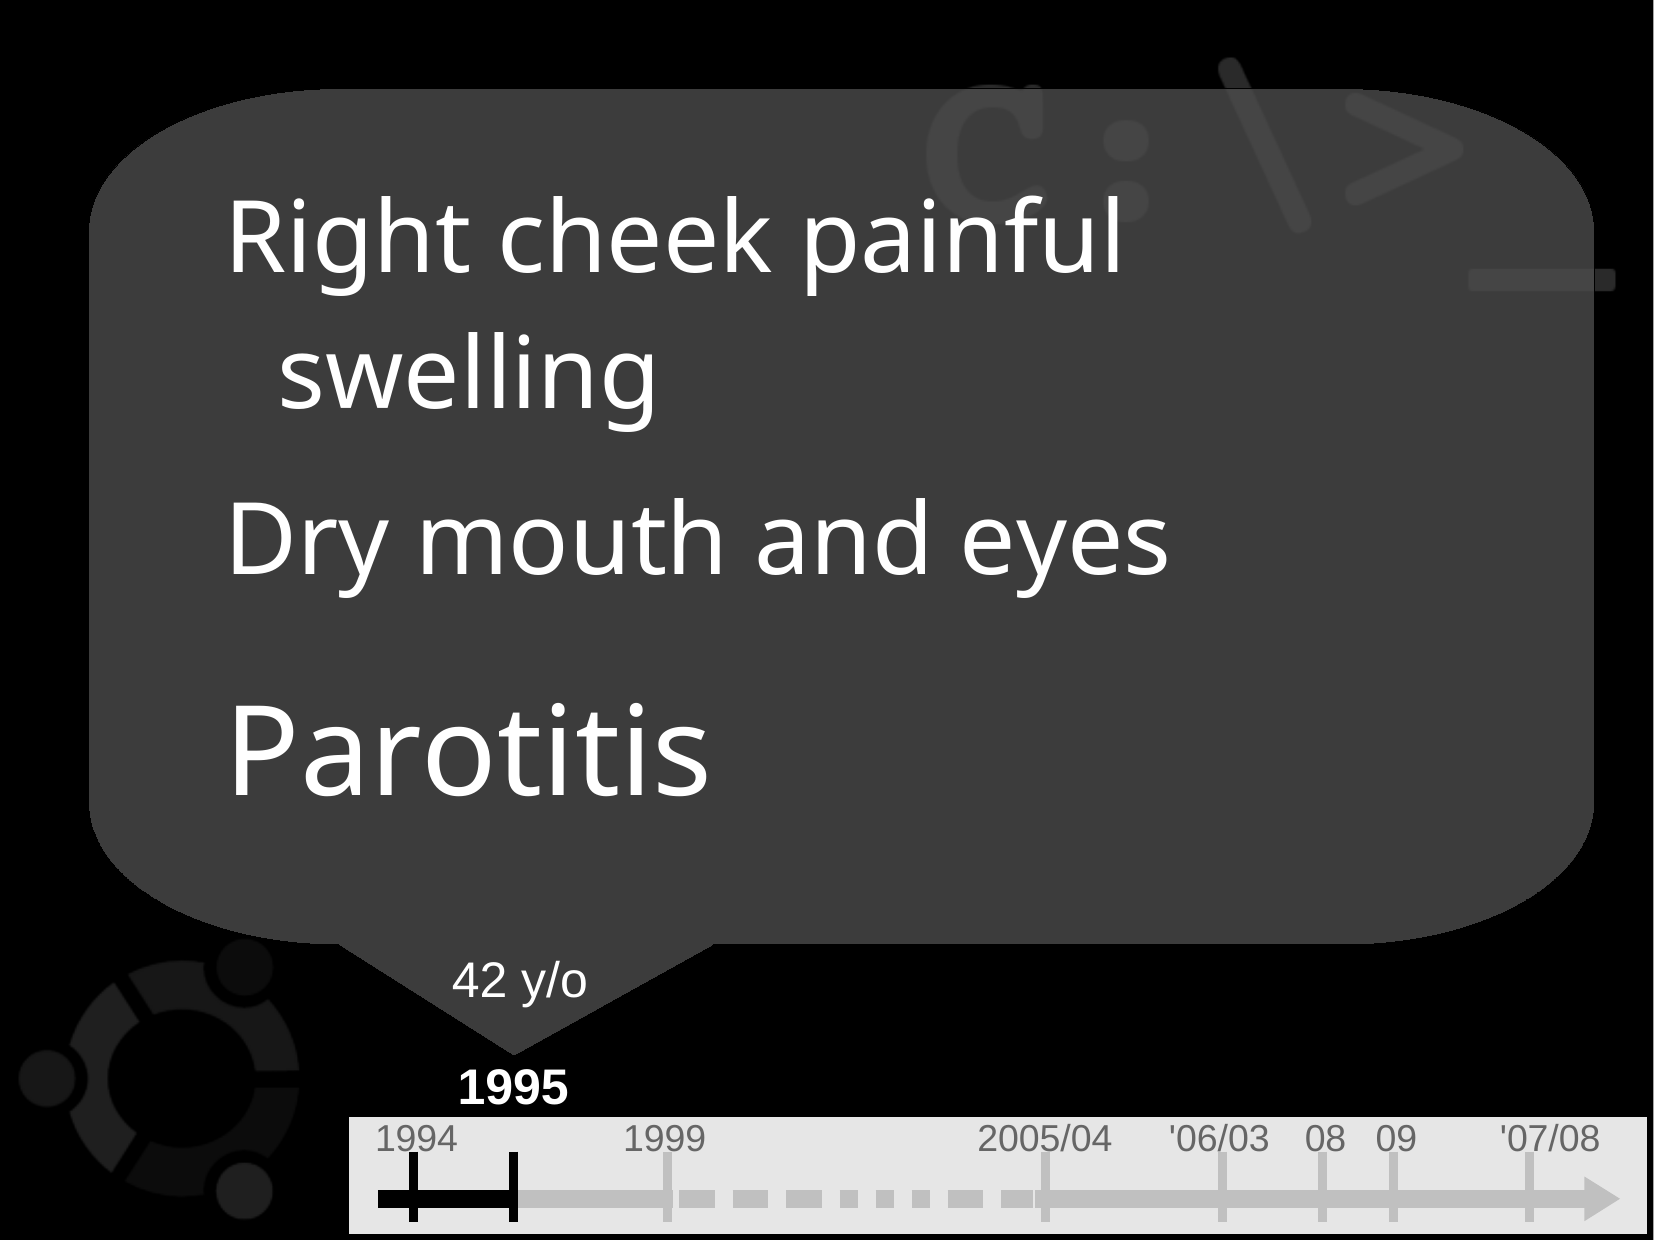

# Right cheek painful swelling
Dry mouth and eyes
Parotitis
42 y/o
1995
1994
1999
2005/04
'06/03
08
09
'07/08